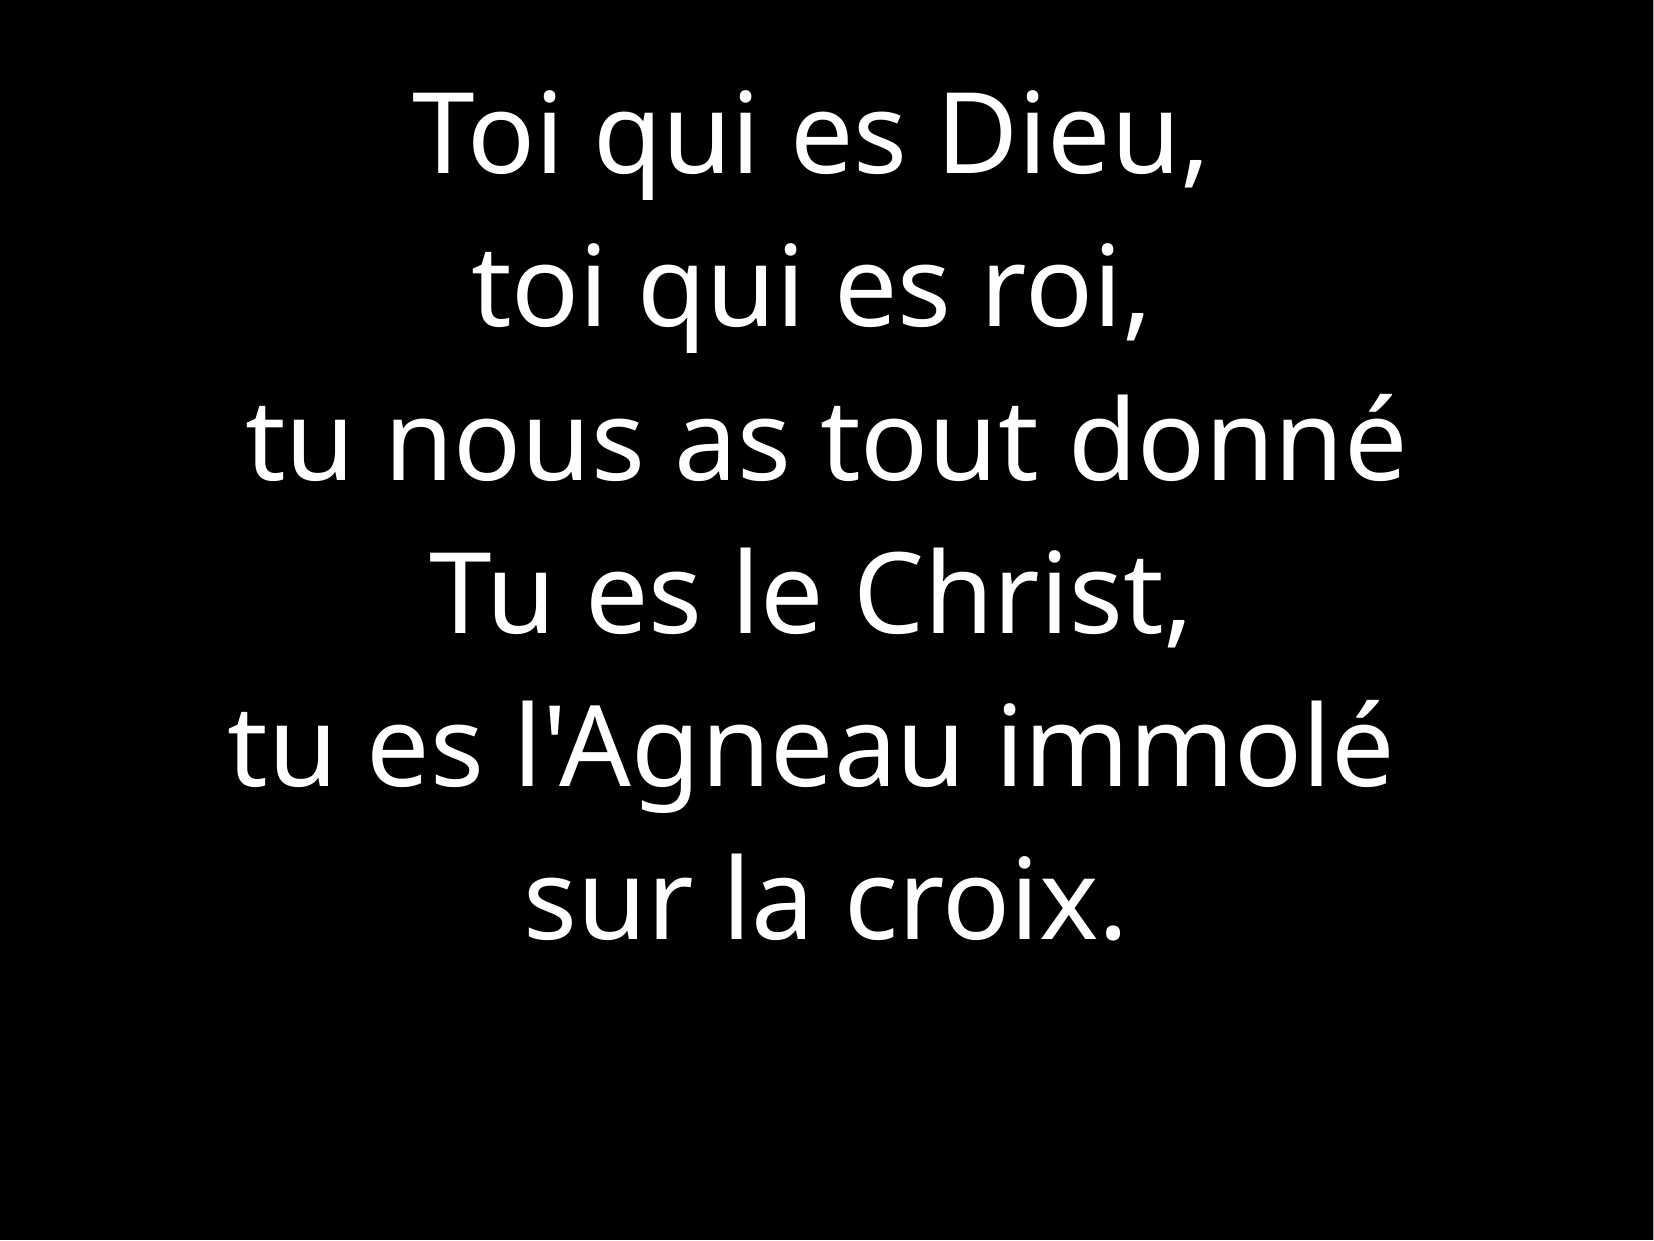

# Toi qui es Dieu,
toi qui es roi,
tu nous as tout donné
Tu es le Christ,
tu es l'Agneau immolé
sur la croix.